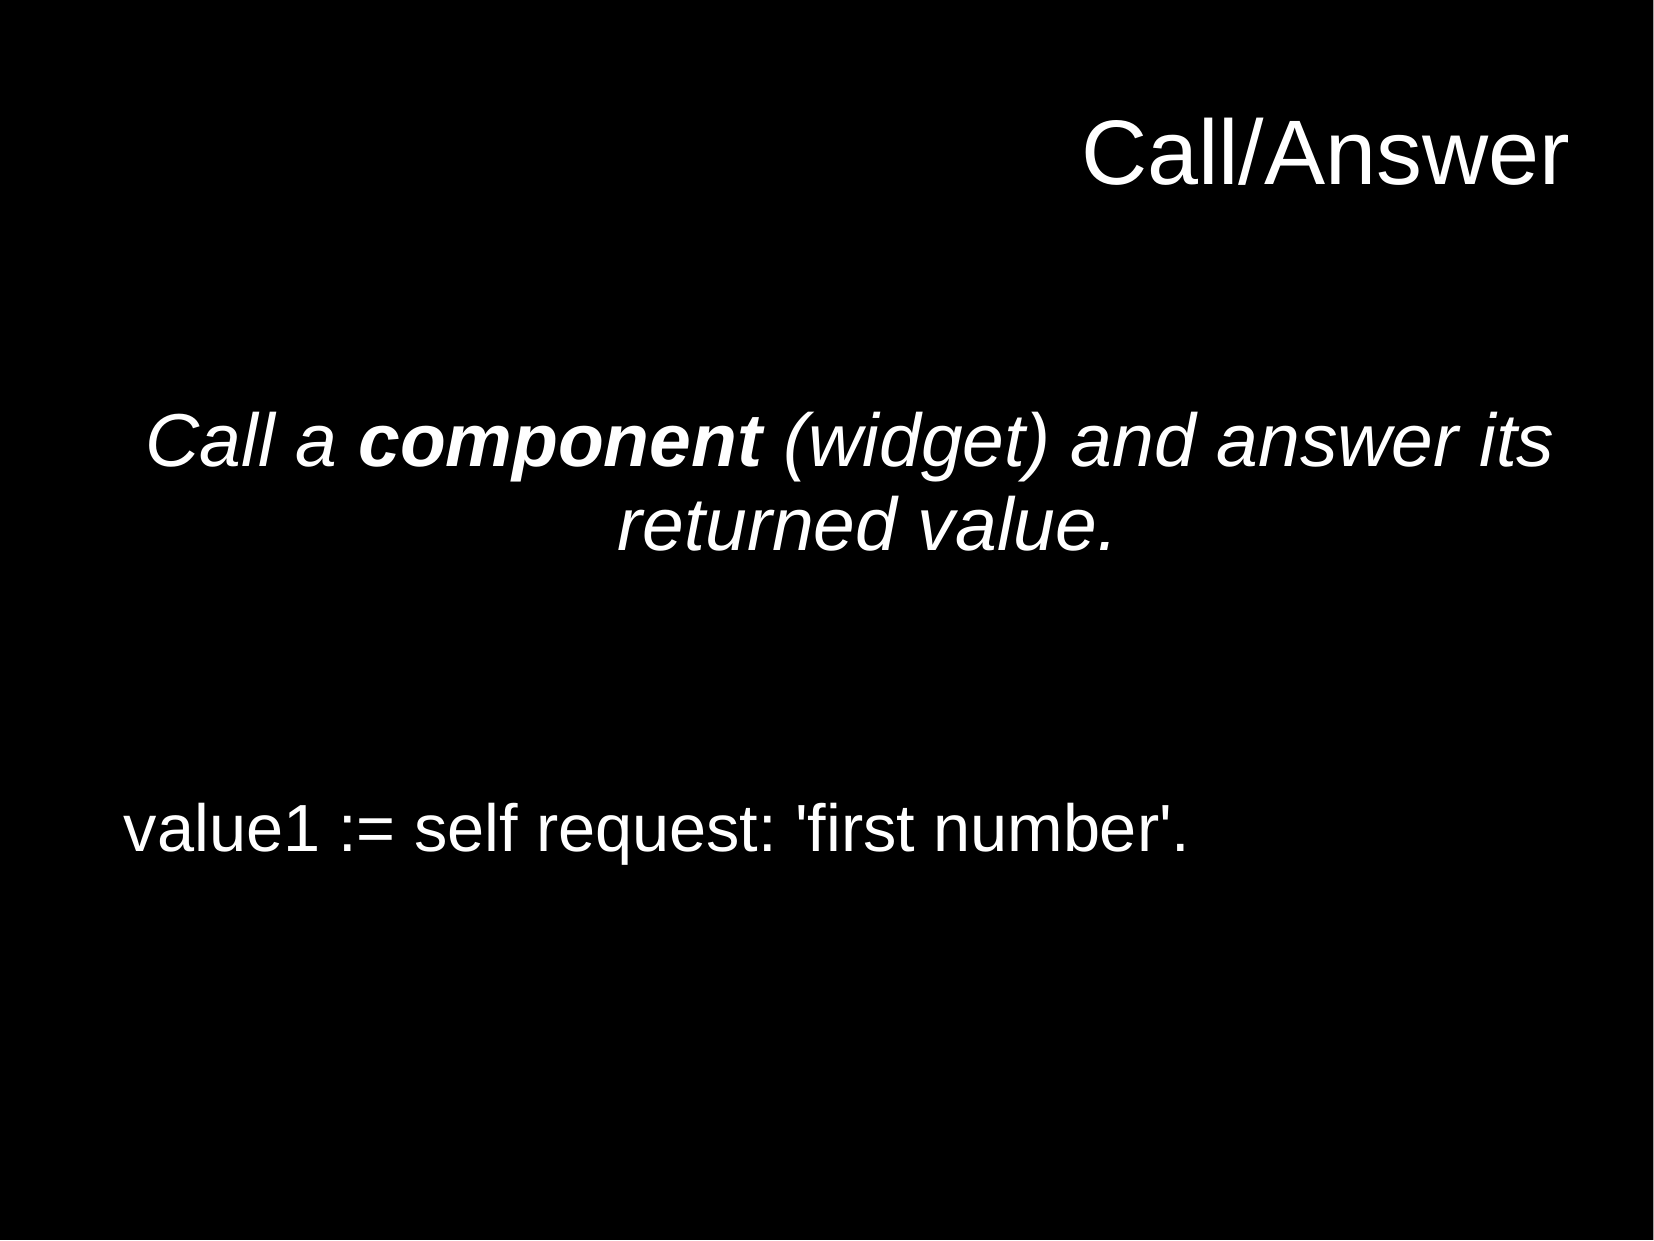

# Call/Answer
Call a component (widget) and answer its returned value.
value1 := self request: 'first number'.